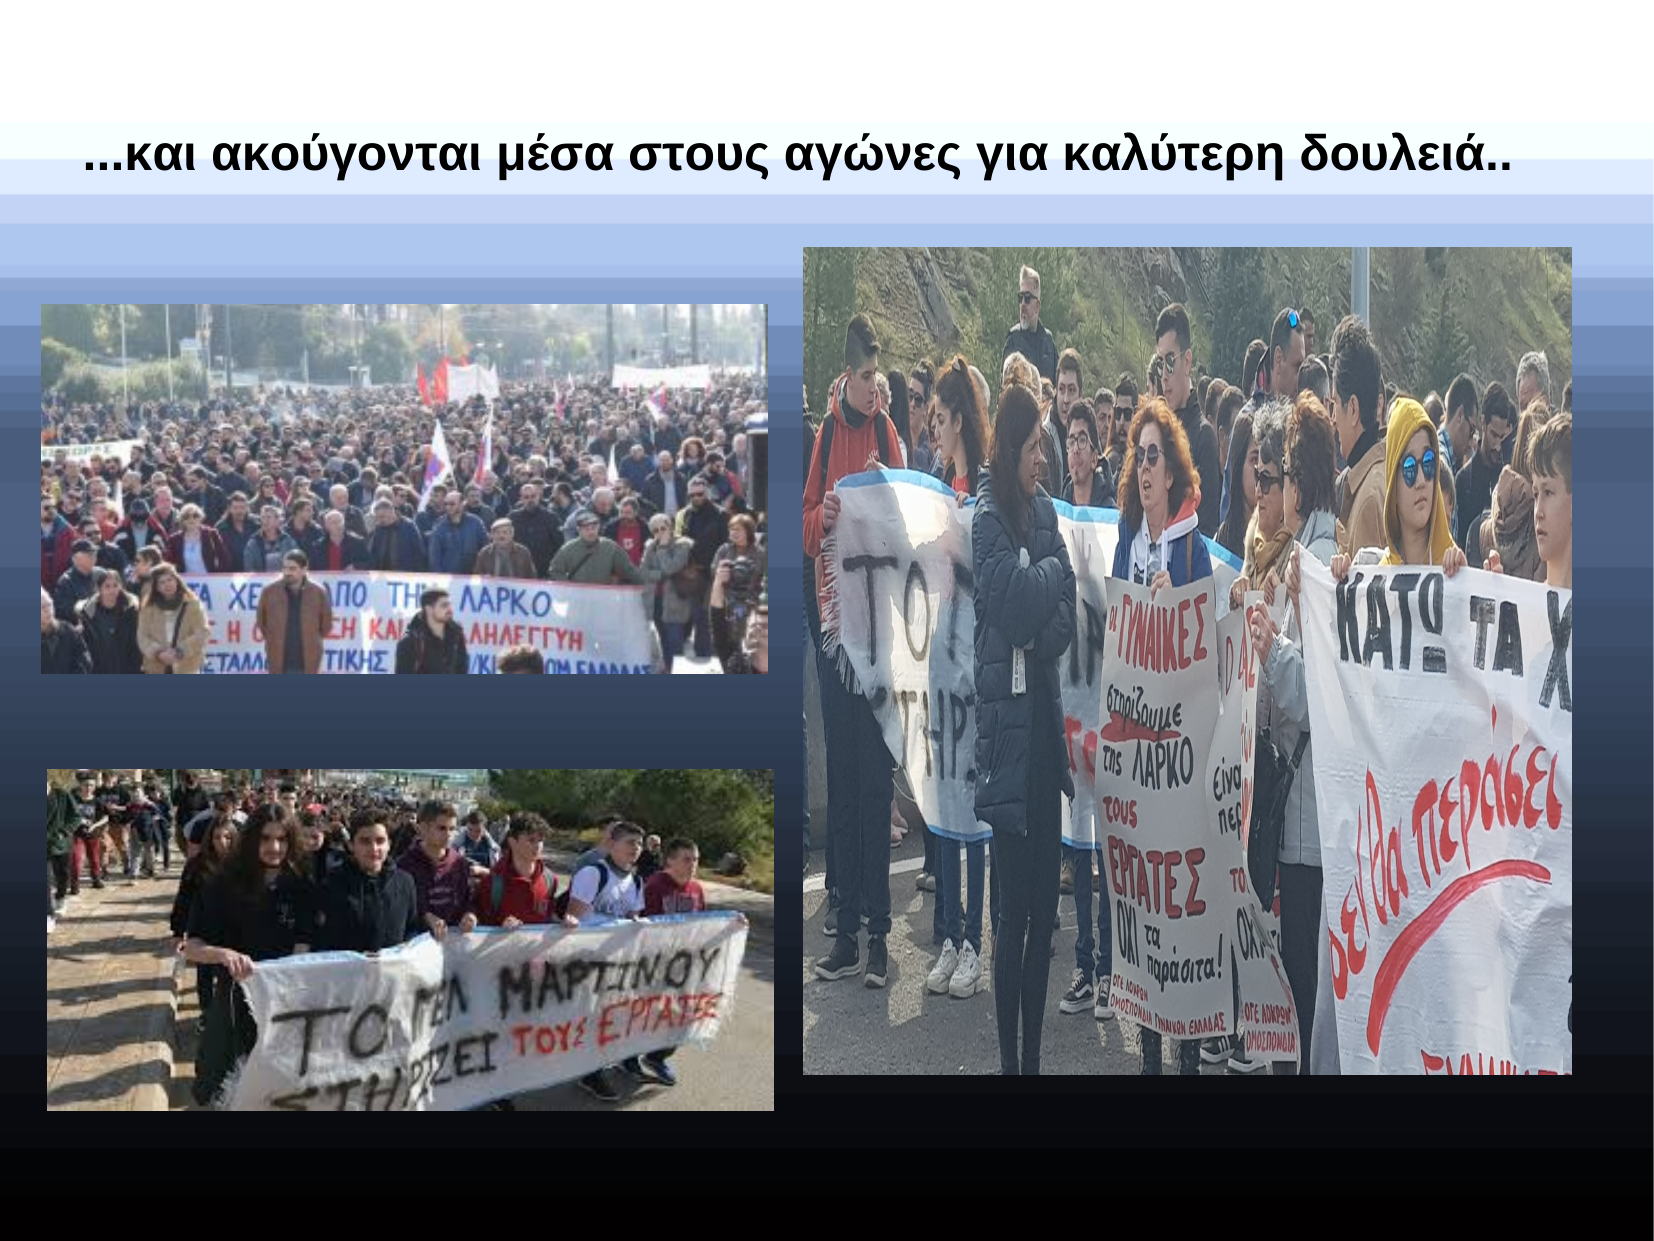

# ...και ακούγονται μέσα στους αγώνες για καλύτερη δουλειά..